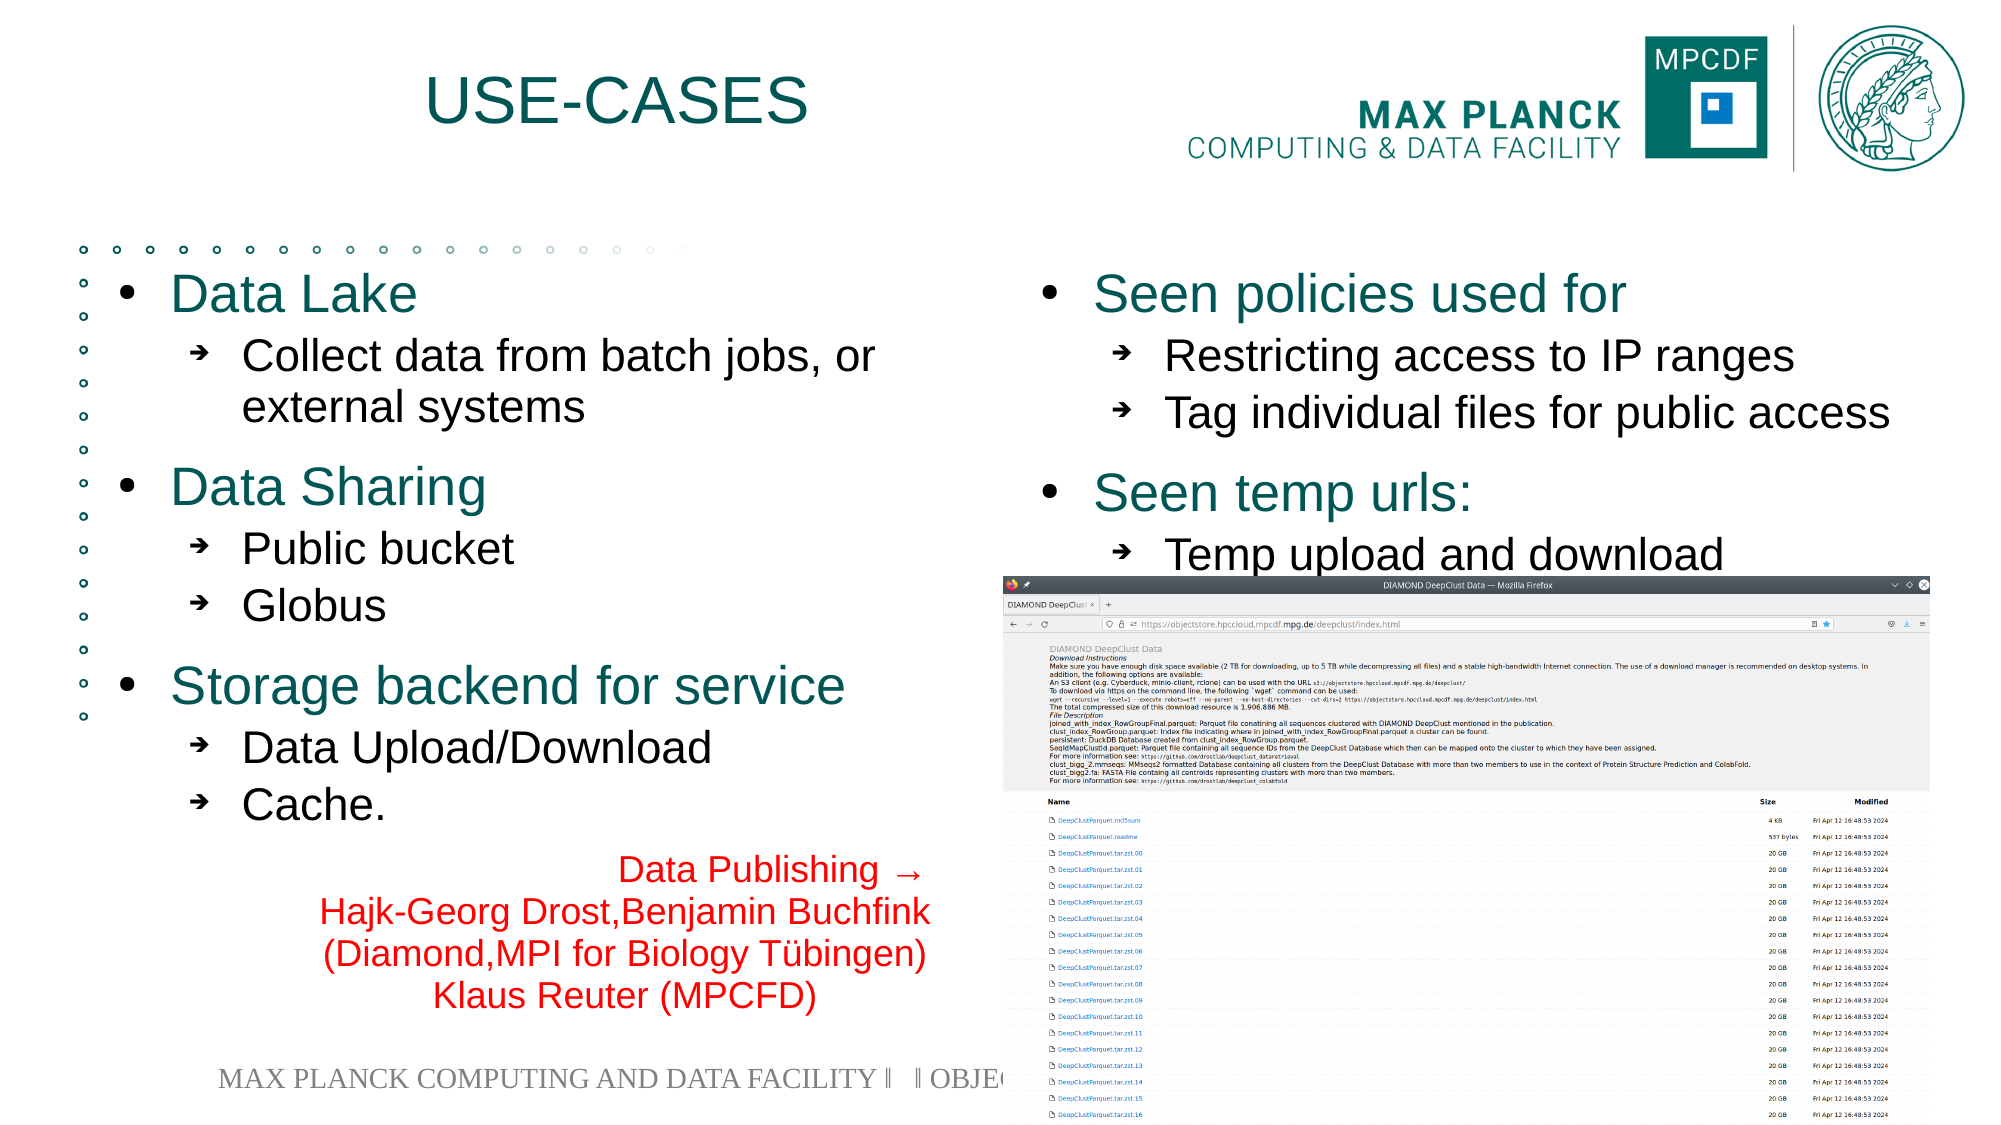

# Use-cases
Data Lake
Collect data from batch jobs, or external systems
Data Sharing
Public bucket
Globus
Storage backend for service
Data Upload/Download
Cache.
Seen policies used for
Restricting access to IP ranges
Tag individual files for public access
Seen temp urls:
Temp upload and download
				Data Publishing →
 Hajk-Georg Drost,Benjamin Buchfink
(Diamond,MPI for Biology Tübingen)
Klaus Reuter (MPCFD)
Object Storage